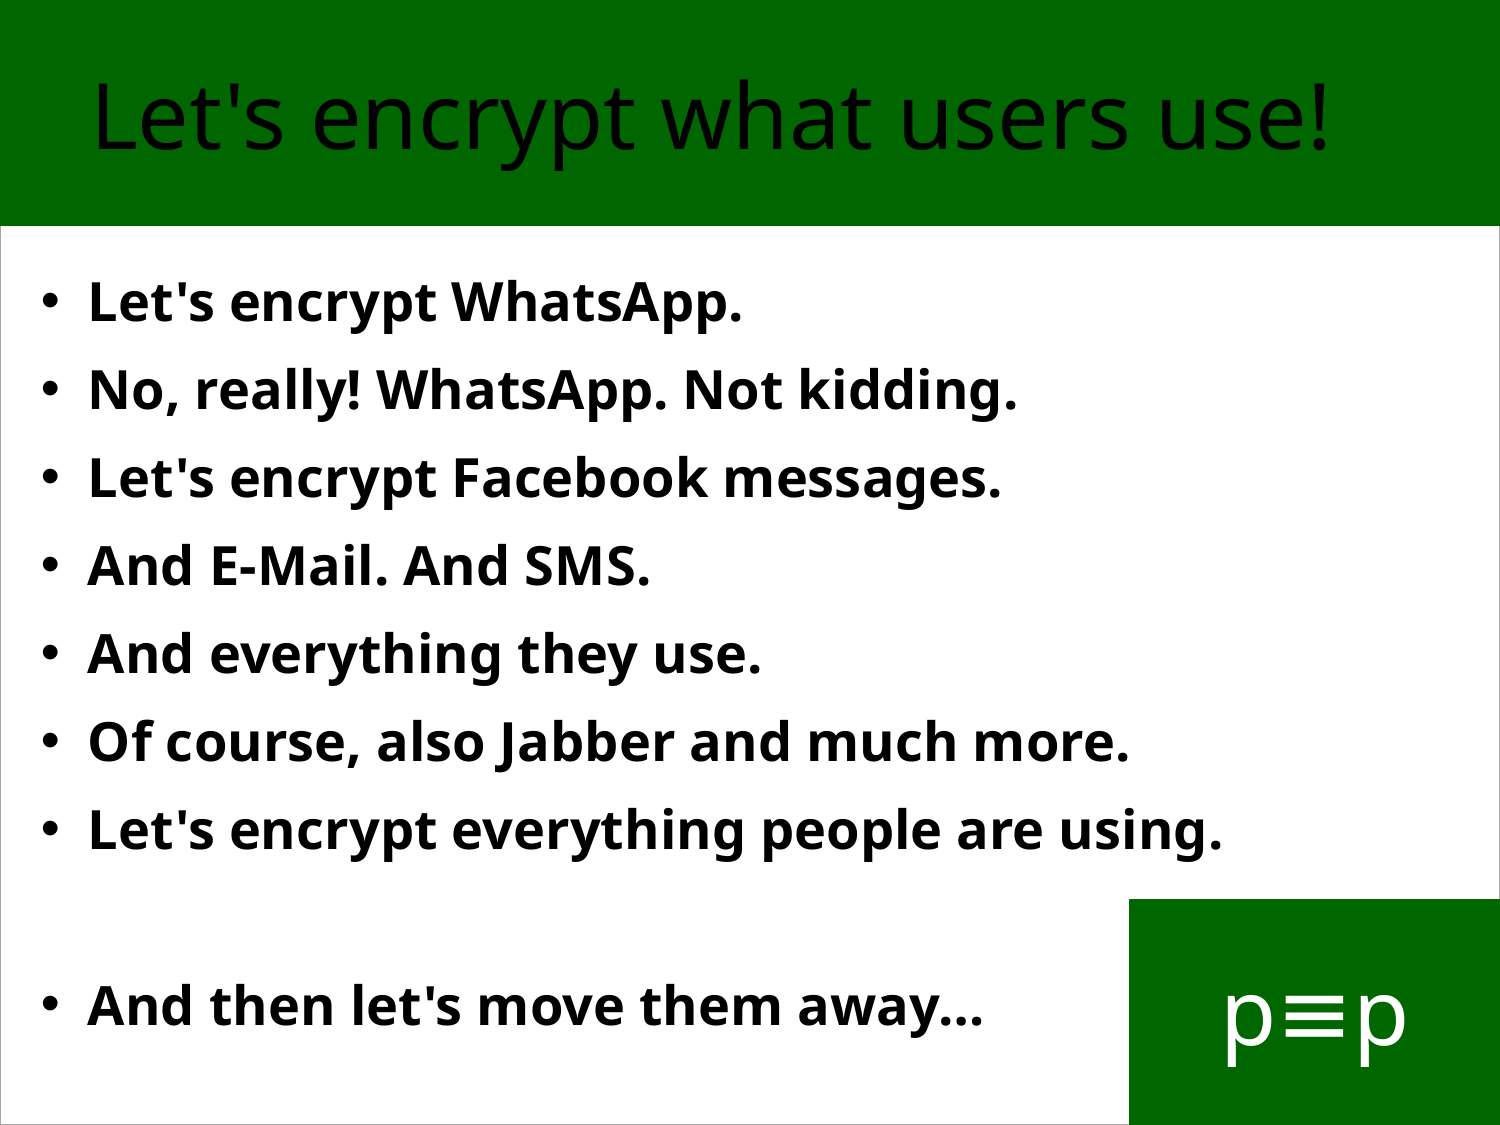

# Let's encrypt what users use!
Let's encrypt WhatsApp.
No, really! WhatsApp. Not kidding.
Let's encrypt Facebook messages.
And E-Mail. And SMS.
And everything they use.
Of course, also Jabber and much more.
Let's encrypt everything people are using.
And then let's move them away…
p≡p